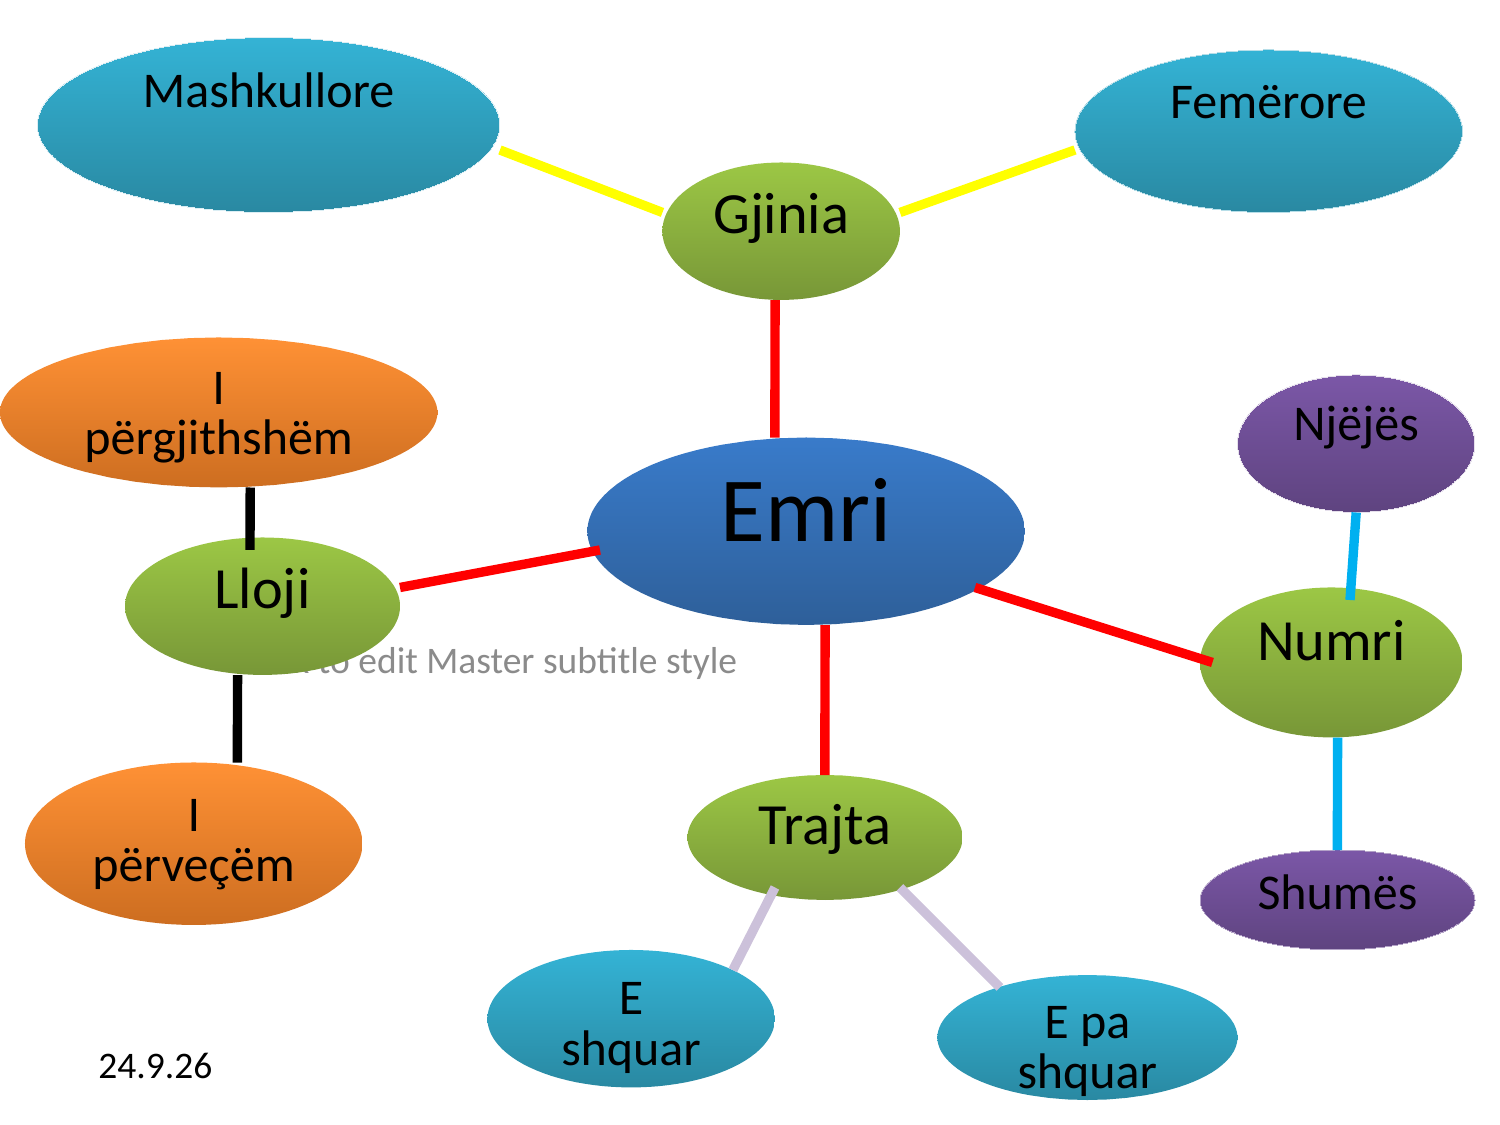

Mashkullore
Femërore
Gjinia
I përgjithshëm
Njëjës
Emri
Lloji
Numri
I përveçëm
Trajta
Shumës
E shquar
E pa shquar